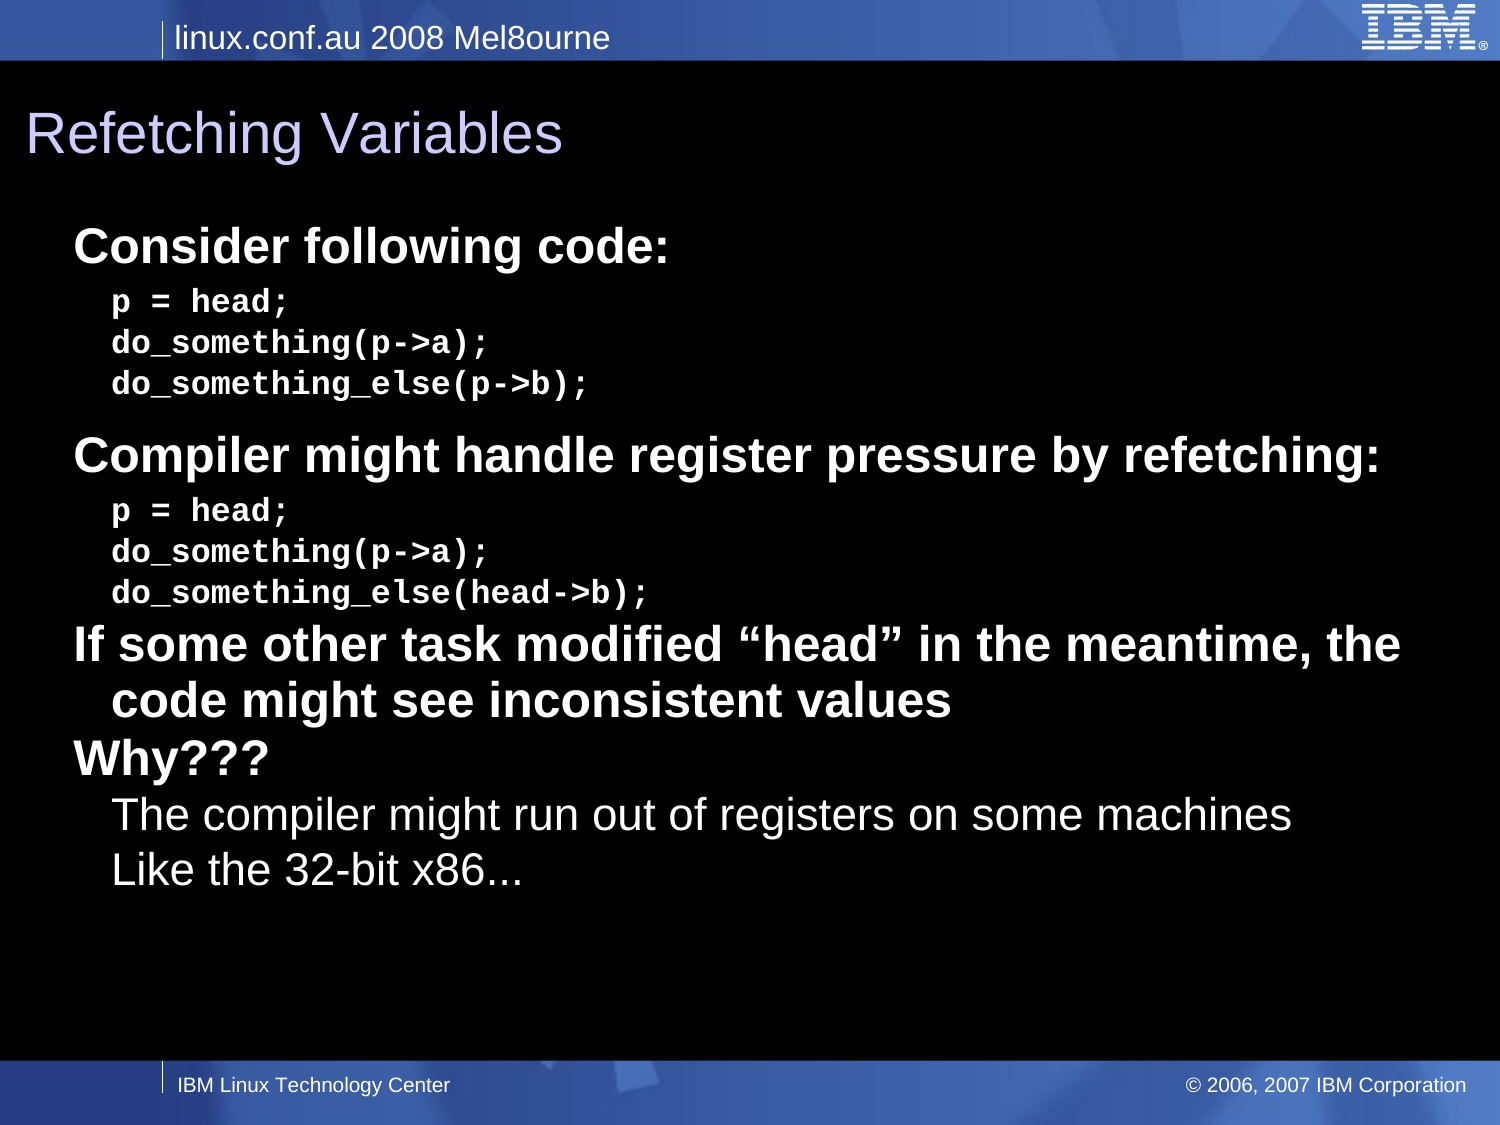

# Refetching Variables
Consider following code:
p = head;
do_something(p->a);
do_something_else(p->b);
Compiler might handle register pressure by refetching:
p = head;
do_something(p->a);
do_something_else(head->b);
If some other task modified “head” in the meantime, the code might see inconsistent values
Why???
The compiler might run out of registers on some machines
Like the 32-bit x86...